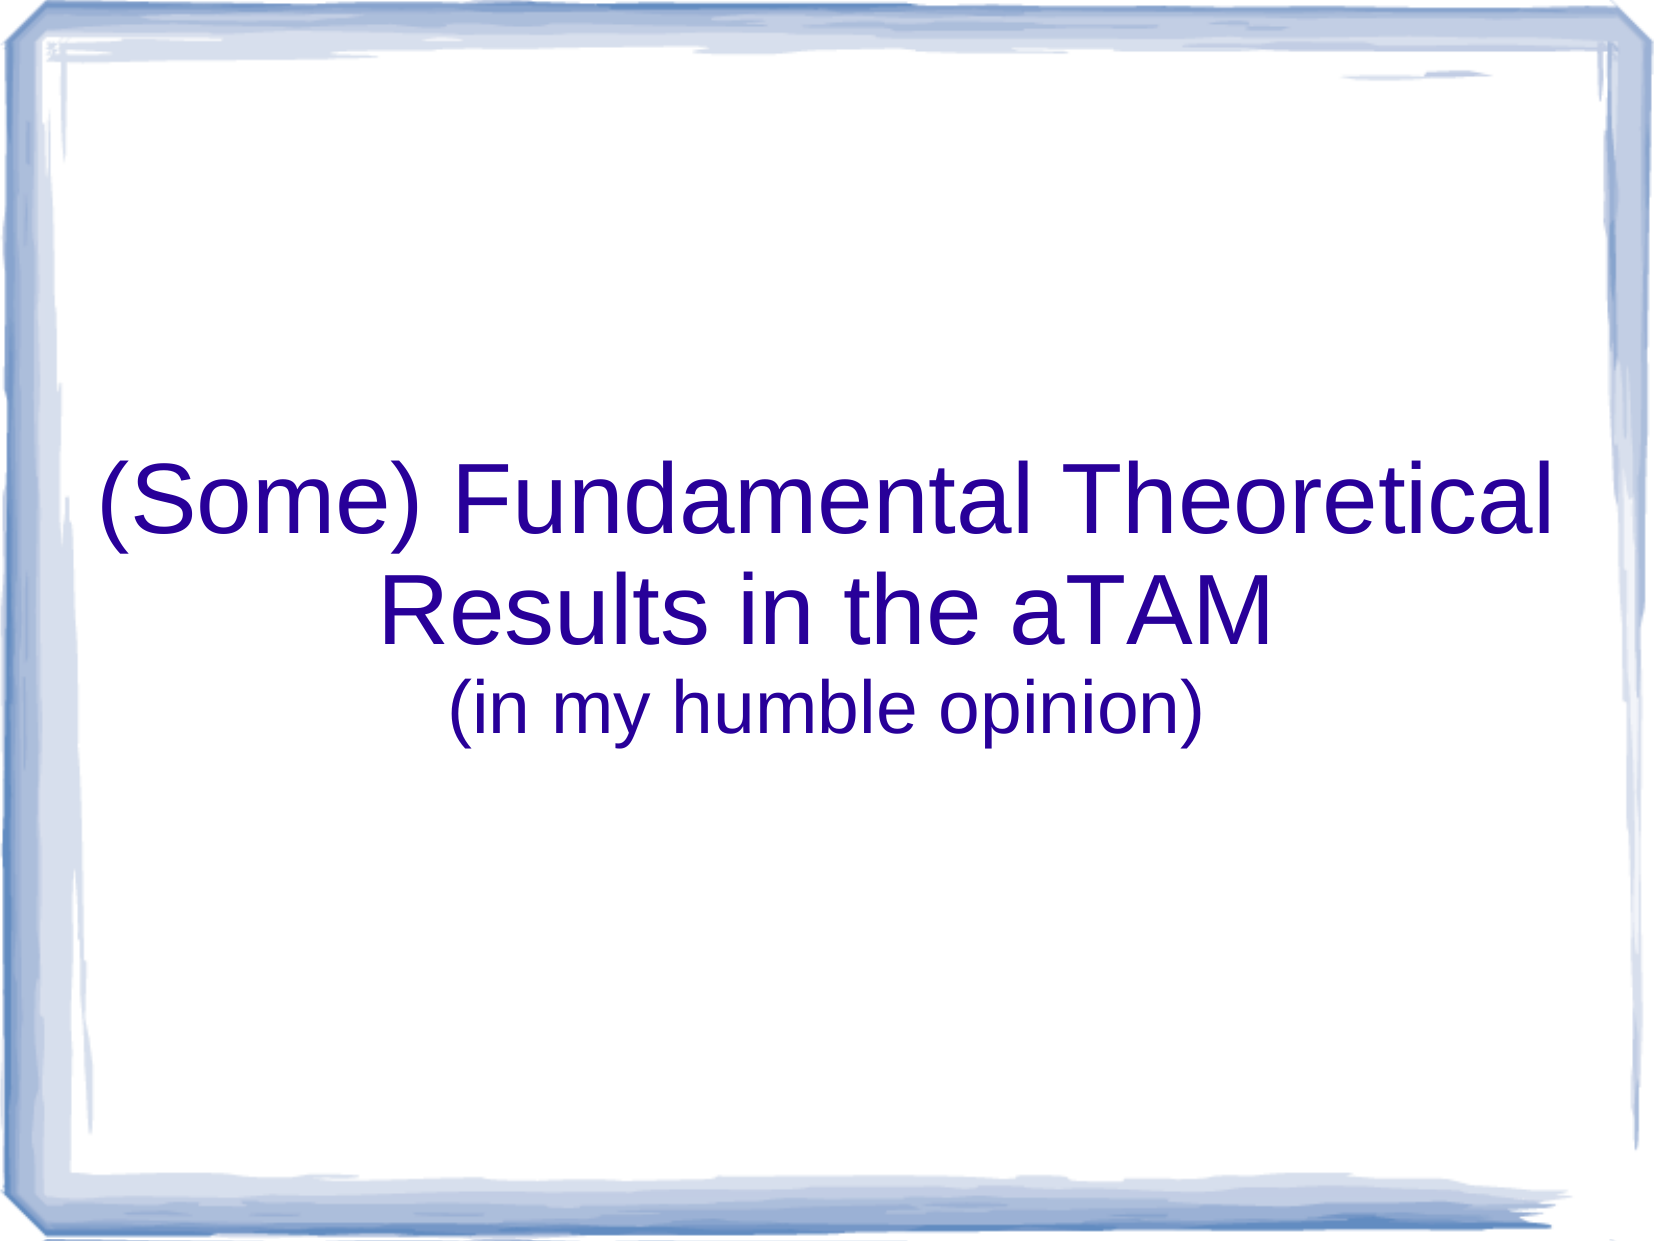

# (Some) Fundamental Theoretical Results in the aTAM
(in my humble opinion)